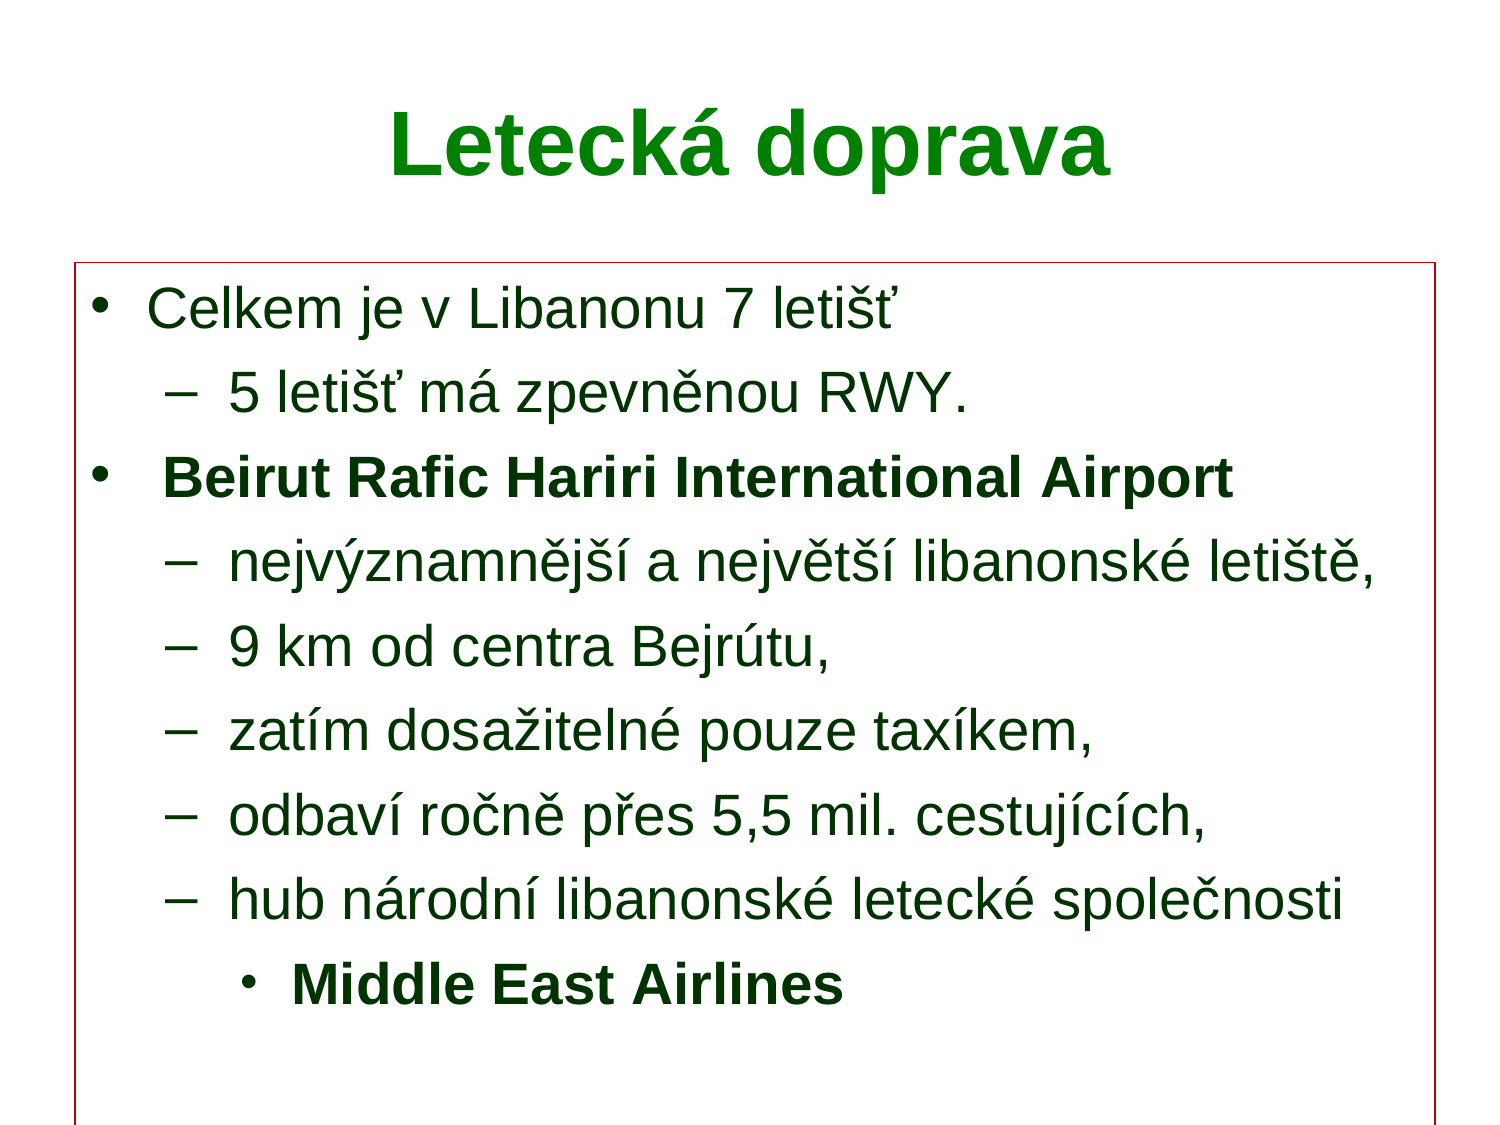

# Letecká doprava
Celkem je v Libanonu 7 letišť
 5 letišť má zpevněnou RWY.
 Beirut Rafic Hariri International Airport
 nejvýznamnější a největší libanonské letiště,
 9 km od centra Bejrútu,
 zatím dosažitelné pouze taxíkem,
 odbaví ročně přes 5,5 mil. cestujících,
 hub národní libanonské letecké společnosti
 Middle East Airlines